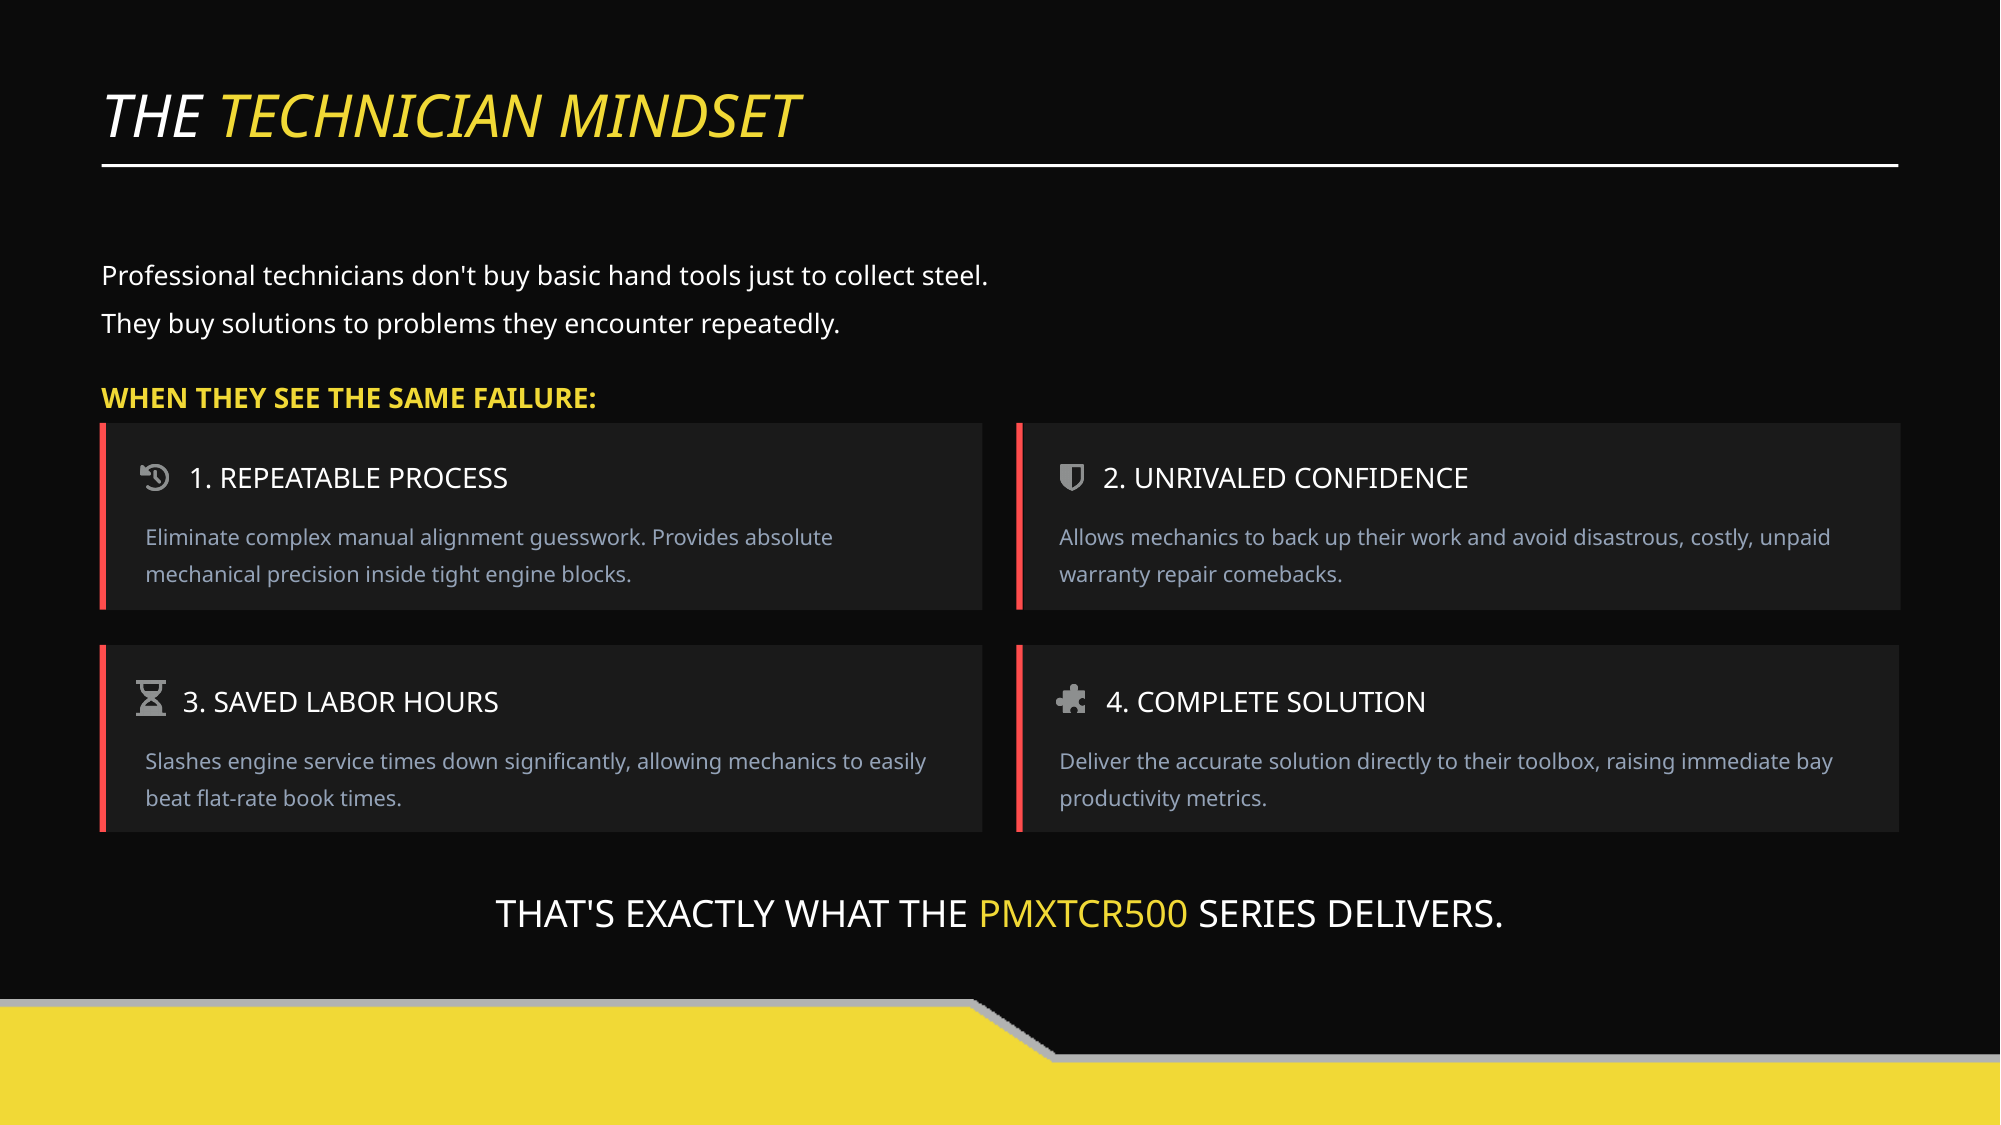

THE TECHNICIAN MINDSET
Professional technicians don't buy basic hand tools just to collect steel.
They buy solutions to problems they encounter repeatedly.
WHEN THEY SEE THE SAME FAILURE:
1. REPEATABLE PROCESS
2. UNRIVALED CONFIDENCE
Eliminate complex manual alignment guesswork. Provides absolute mechanical precision inside tight engine blocks.
Allows mechanics to back up their work and avoid disastrous, costly, unpaid warranty repair comebacks.
3. SAVED LABOR HOURS
4. COMPLETE SOLUTION
Slashes engine service times down significantly, allowing mechanics to easily beat flat-rate book times.
Deliver the accurate solution directly to their toolbox, raising immediate bay productivity metrics.
THAT'S EXACTLY WHAT THE PMXTCR500 SERIES DELIVERS.